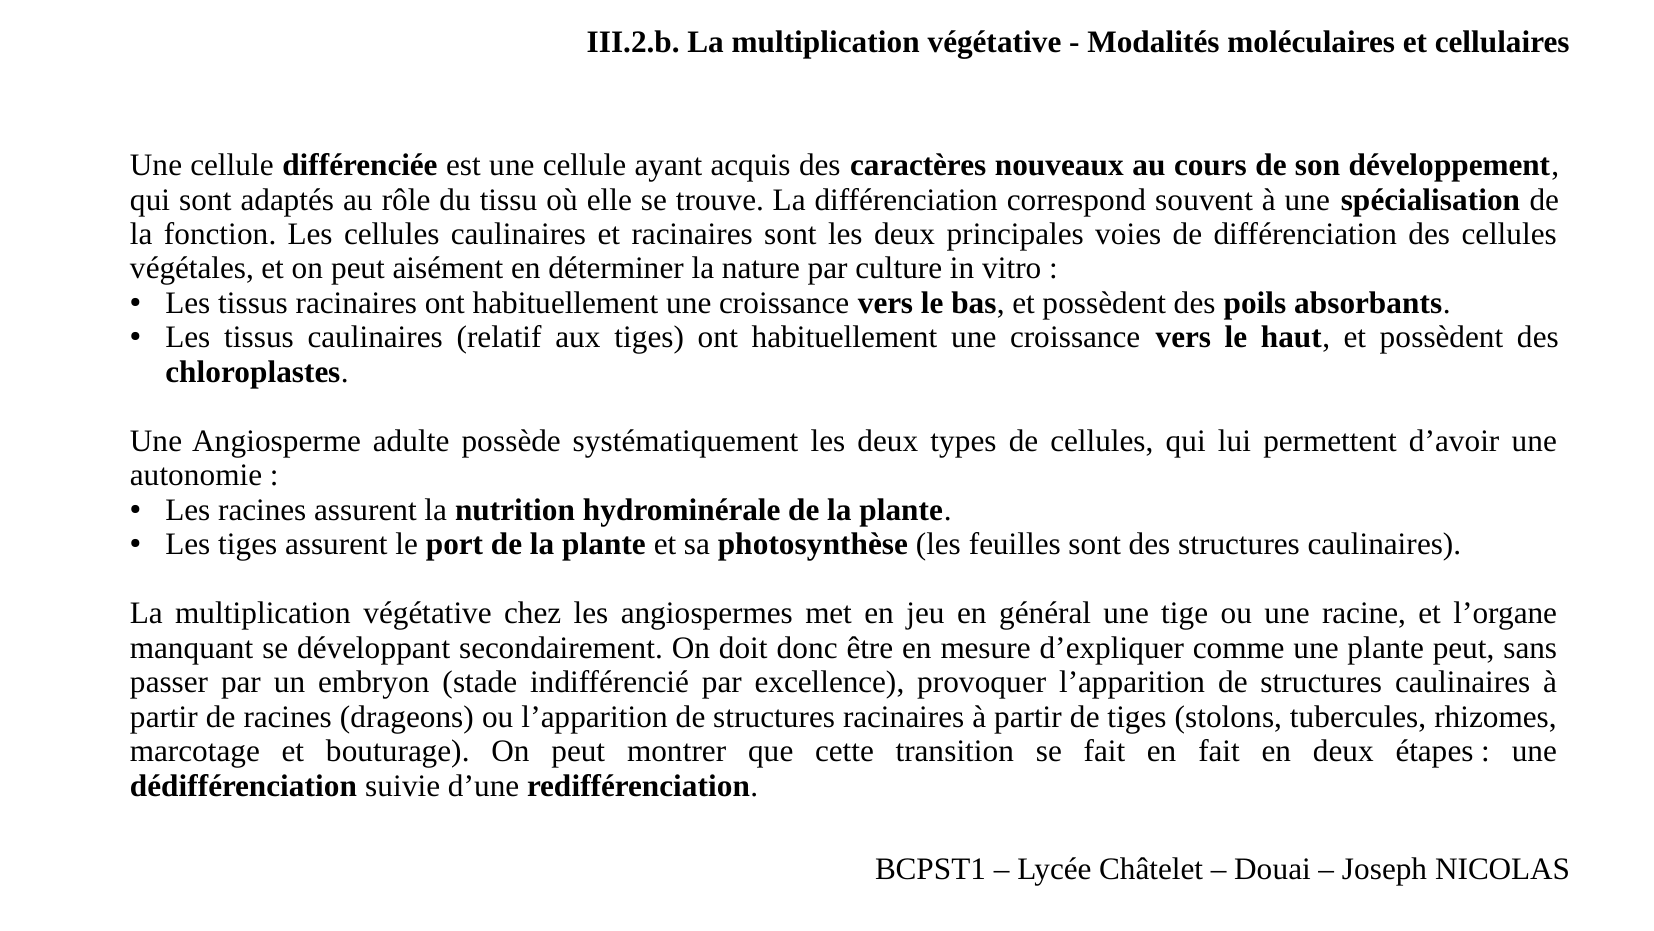

III.2.b. La multiplication végétative - Modalités moléculaires et cellulaires
Une cellule différenciée est une cellule ayant acquis des caractères nouveaux au cours de son développement, qui sont adaptés au rôle du tissu où elle se trouve. La différenciation correspond souvent à une spécialisation de la fonction. Les cellules caulinaires et racinaires sont les deux principales voies de différenciation des cellules végétales, et on peut aisément en déterminer la nature par culture in vitro :
Les tissus racinaires ont habituellement une croissance vers le bas, et possèdent des poils absorbants.
Les tissus caulinaires (relatif aux tiges) ont habituellement une croissance vers le haut, et possèdent des chloroplastes.
Une Angiosperme adulte possède systématiquement les deux types de cellules, qui lui permettent d’avoir une autonomie :
Les racines assurent la nutrition hydrominérale de la plante.
Les tiges assurent le port de la plante et sa photosynthèse (les feuilles sont des structures caulinaires).
La multiplication végétative chez les angiospermes met en jeu en général une tige ou une racine, et l’organe manquant se développant secondairement. On doit donc être en mesure d’expliquer comme une plante peut, sans passer par un embryon (stade indifférencié par excellence), provoquer l’apparition de structures caulinaires à partir de racines (drageons) ou l’apparition de structures racinaires à partir de tiges (stolons, tubercules, rhizomes, marcotage et bouturage). On peut montrer que cette transition se fait en fait en deux étapes : une dédifférenciation suivie d’une redifférenciation.
BCPST1 – Lycée Châtelet – Douai – Joseph NICOLAS